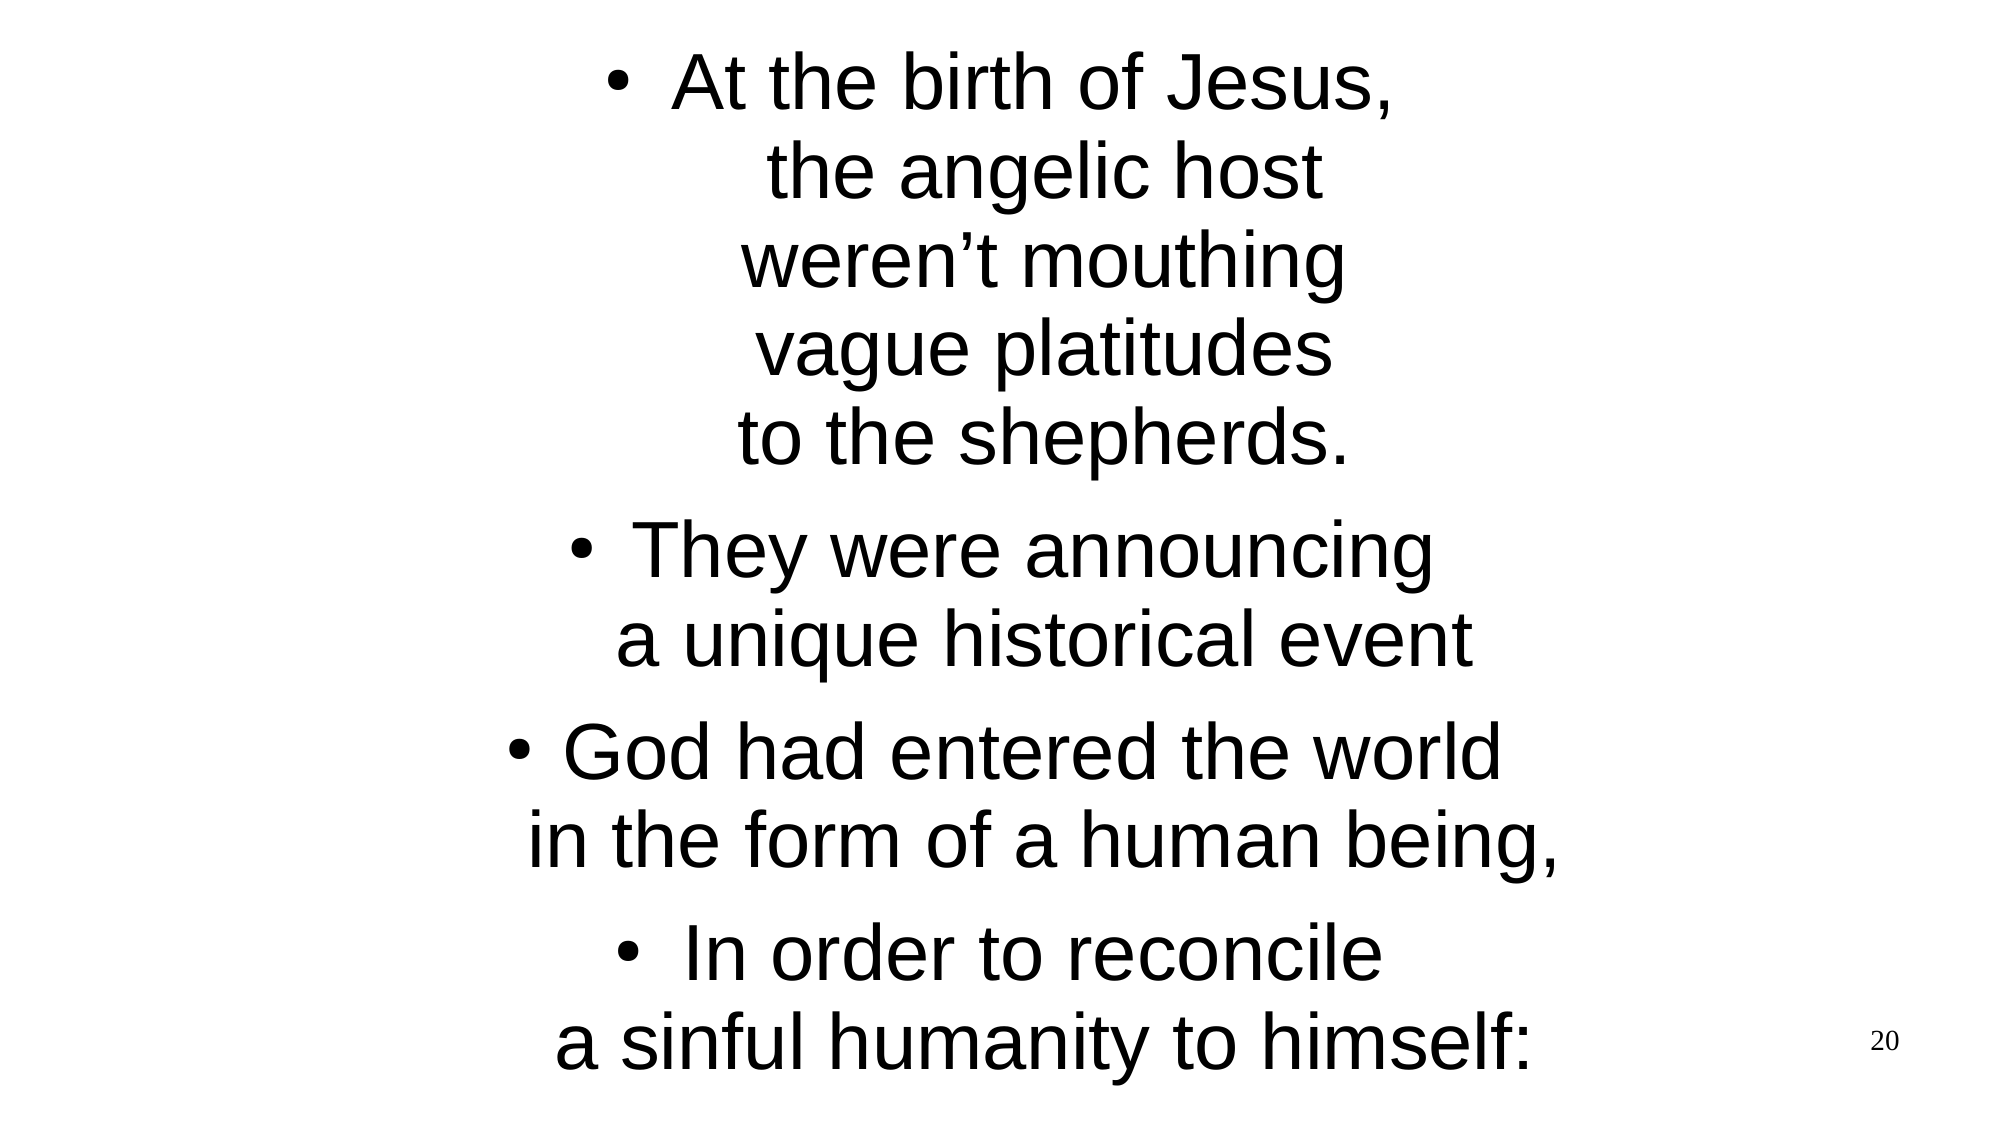

# At the birth of Jesus, the angelic host weren’t mouthing vague platitudes to the shepherds.
They were announcing
a unique historical event
God had entered the world
in the form of a human being,
In order to reconcile
a sinful humanity to himself:
20